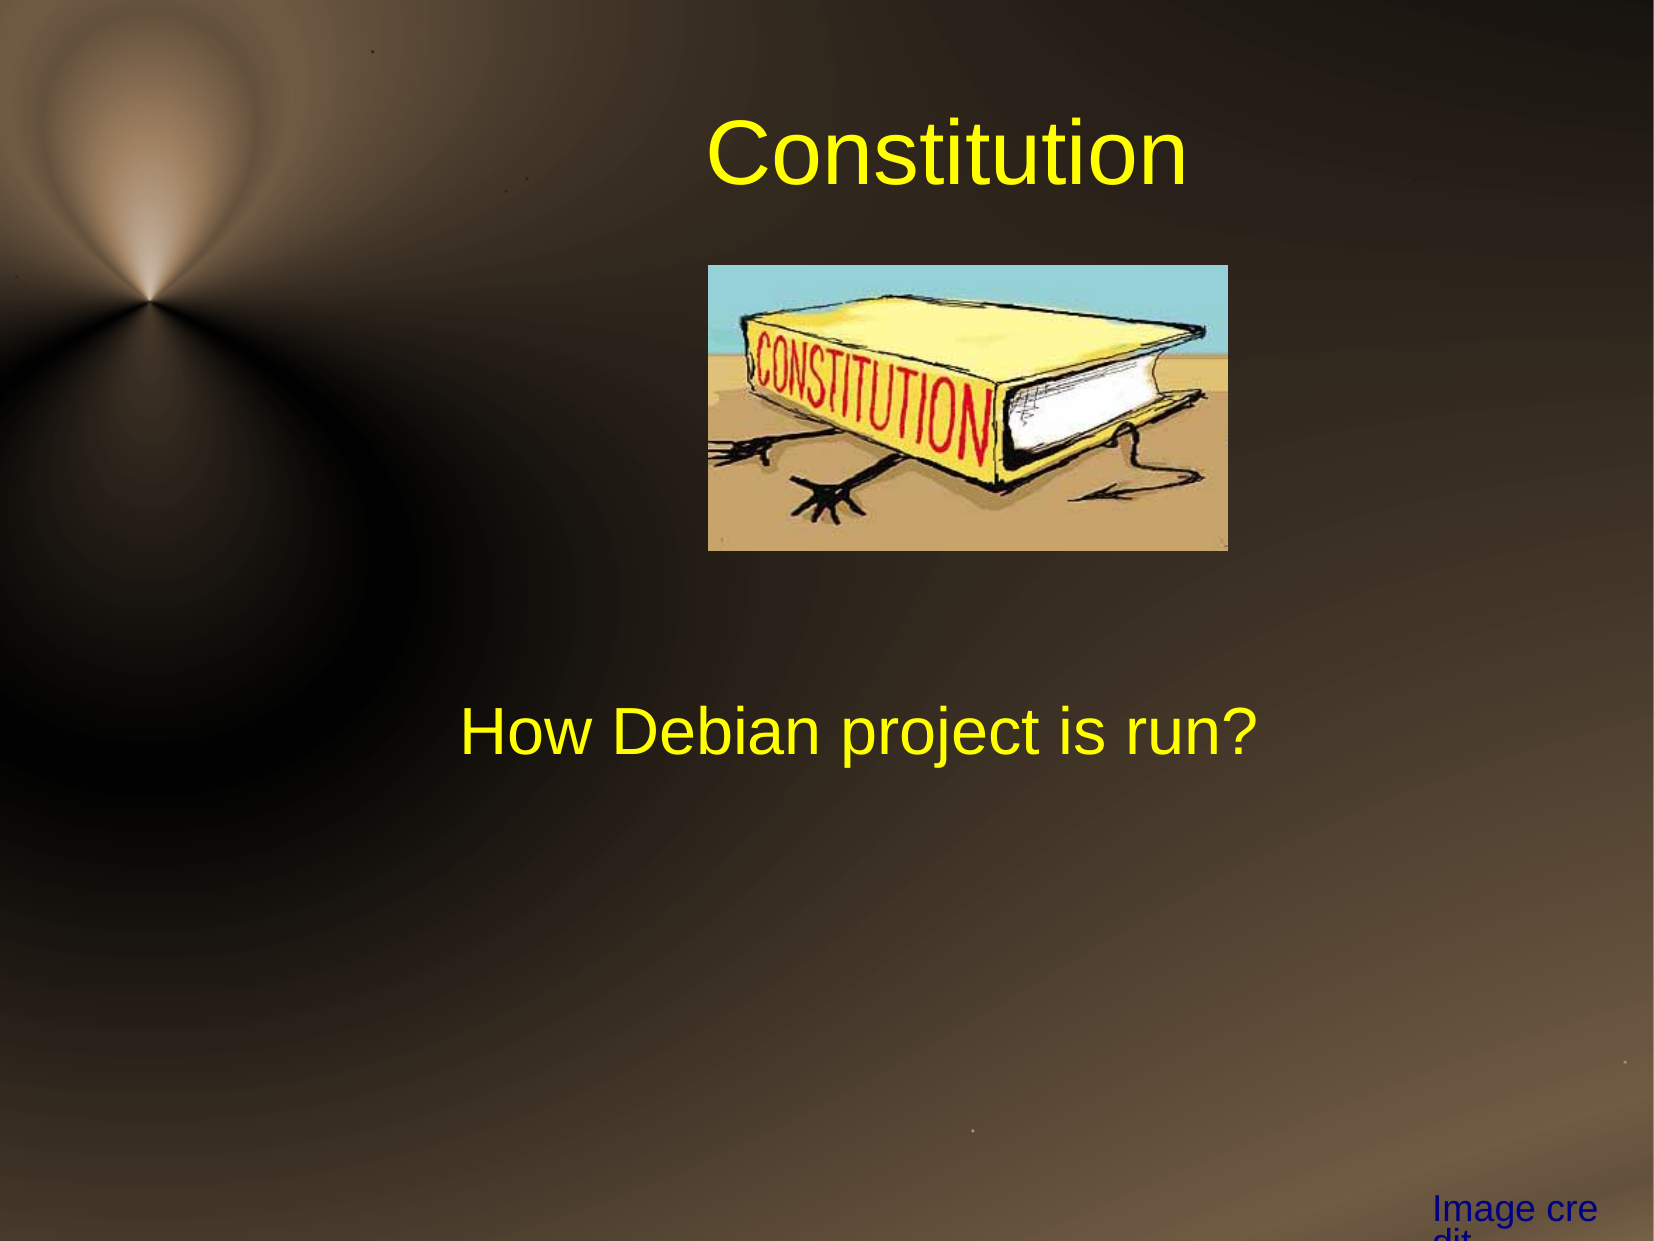

# Constitution
How Debian project is run?
Image credit